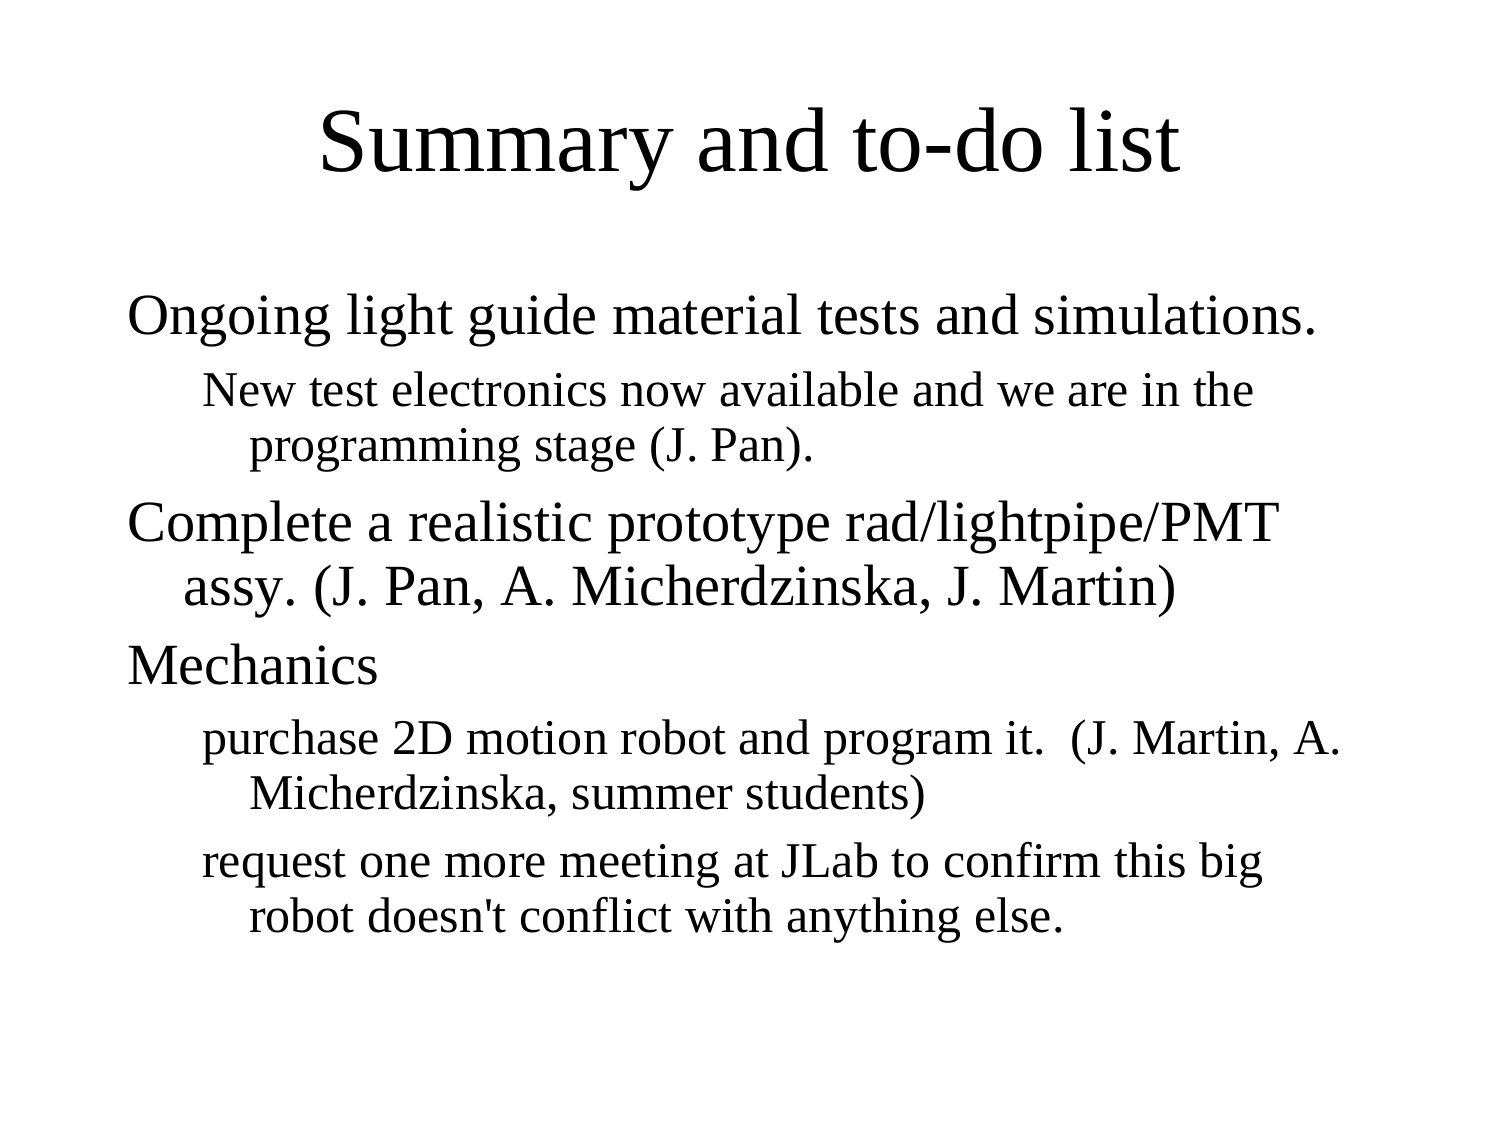

# Summary and to-do list
Ongoing light guide material tests and simulations.
New test electronics now available and we are in the programming stage (J. Pan).
Complete a realistic prototype rad/lightpipe/PMT assy. (J. Pan, A. Micherdzinska, J. Martin)
Mechanics
purchase 2D motion robot and program it. (J. Martin, A. Micherdzinska, summer students)
request one more meeting at JLab to confirm this big robot doesn't conflict with anything else.